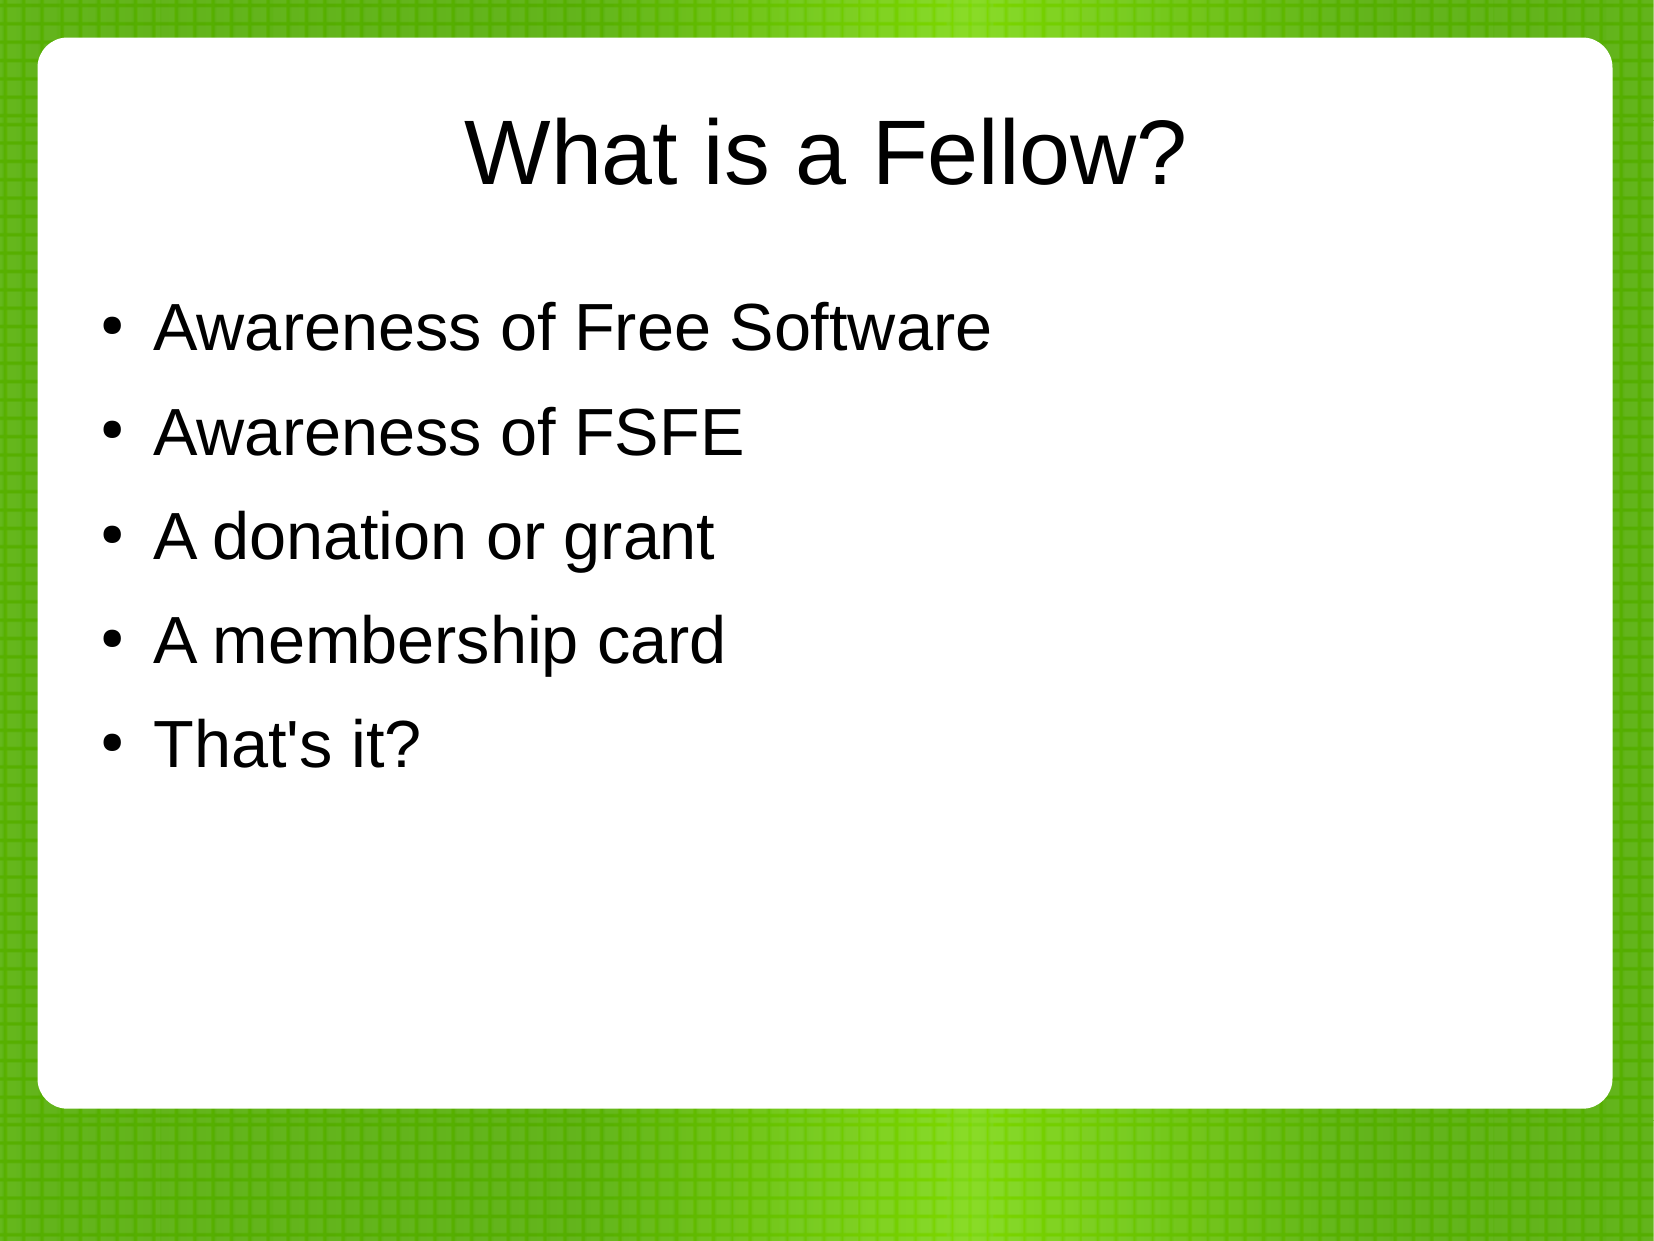

# What is a Fellow?
Awareness of Free Software
Awareness of FSFE
A donation or grant
A membership card
That's it?